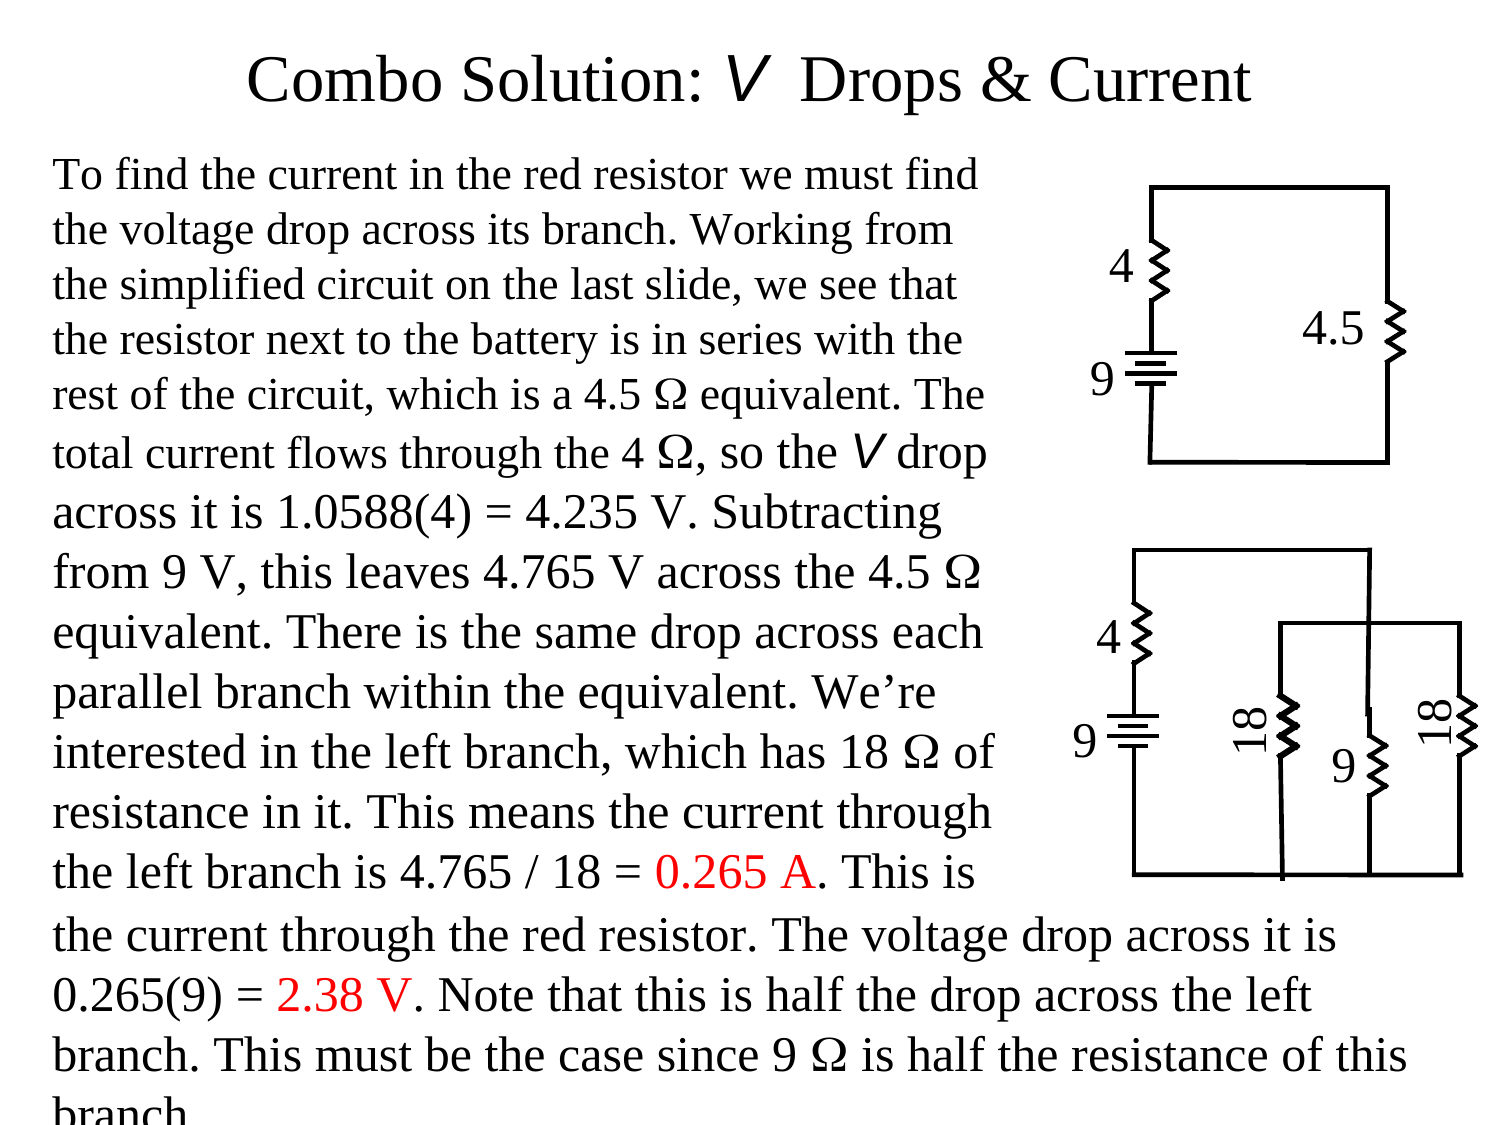

# Combo Solution: V Drops & Current
To find the current in the red resistor we must find the voltage drop across its branch. Working from the simplified circuit on the last slide, we see that the resistor next to the battery is in series with the rest of the circuit, which is a 4.5  equivalent. The total current flows through the 4 , so the V drop across it is 1.0588(4) = 4.235 V. Subtracting from 9 V, this leaves 4.765 V across the 4.5  equivalent. There is the same drop across each parallel branch within the equivalent. We’re interested in the left branch, which has 18  of resistance in it. This means the current through the left branch is 4.765 / 18 = 0.265 A. This is
4
4.5
9
4
18
18
9
9
the current through the red resistor. The voltage drop across it is 0.265(9) = 2.38 V. Note that this is half the drop across the left branch. This must be the case since 9  is half the resistance of this branch.